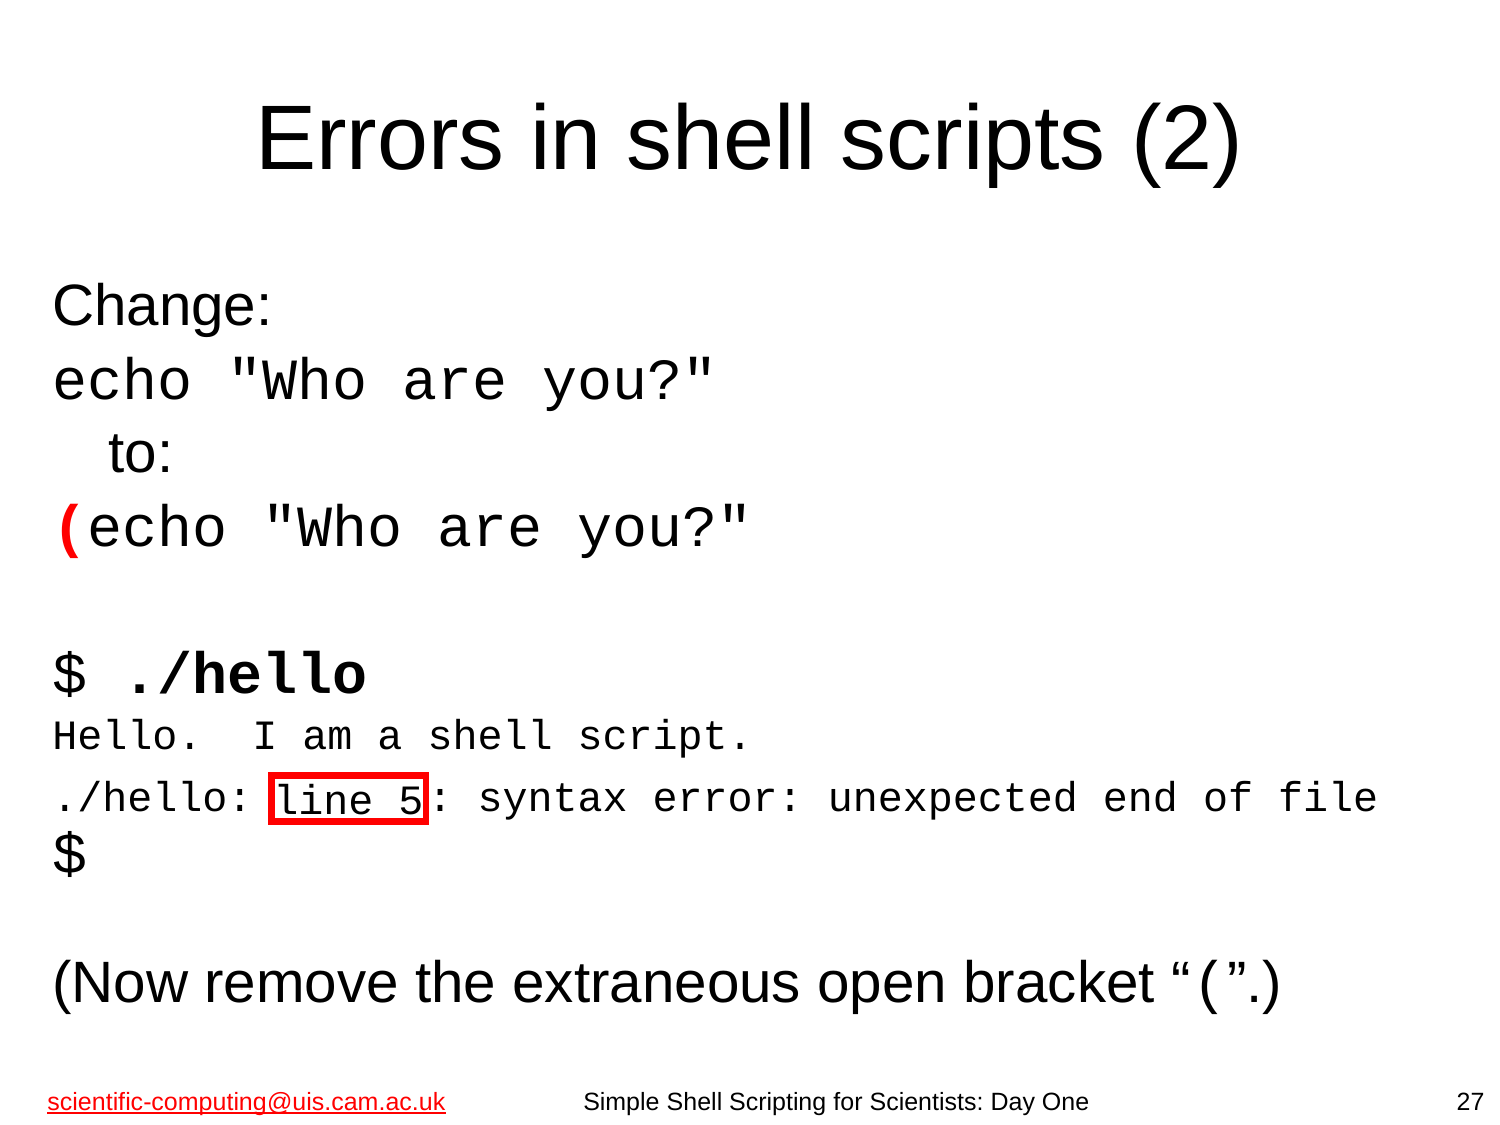

# Errors in shell scripts (2)
Change:
echo "Who are you?"
	to:
(echo "Who are you?"
$ ./hello
Hello. I am a shell script.
$
(Now remove the extraneous open bracket “(”.)
./hello: : syntax error: unexpected end of file
line 5
escience-support@ucs.cam.ac.uk	Simple Shell Scripting for Scientists: Day One
27